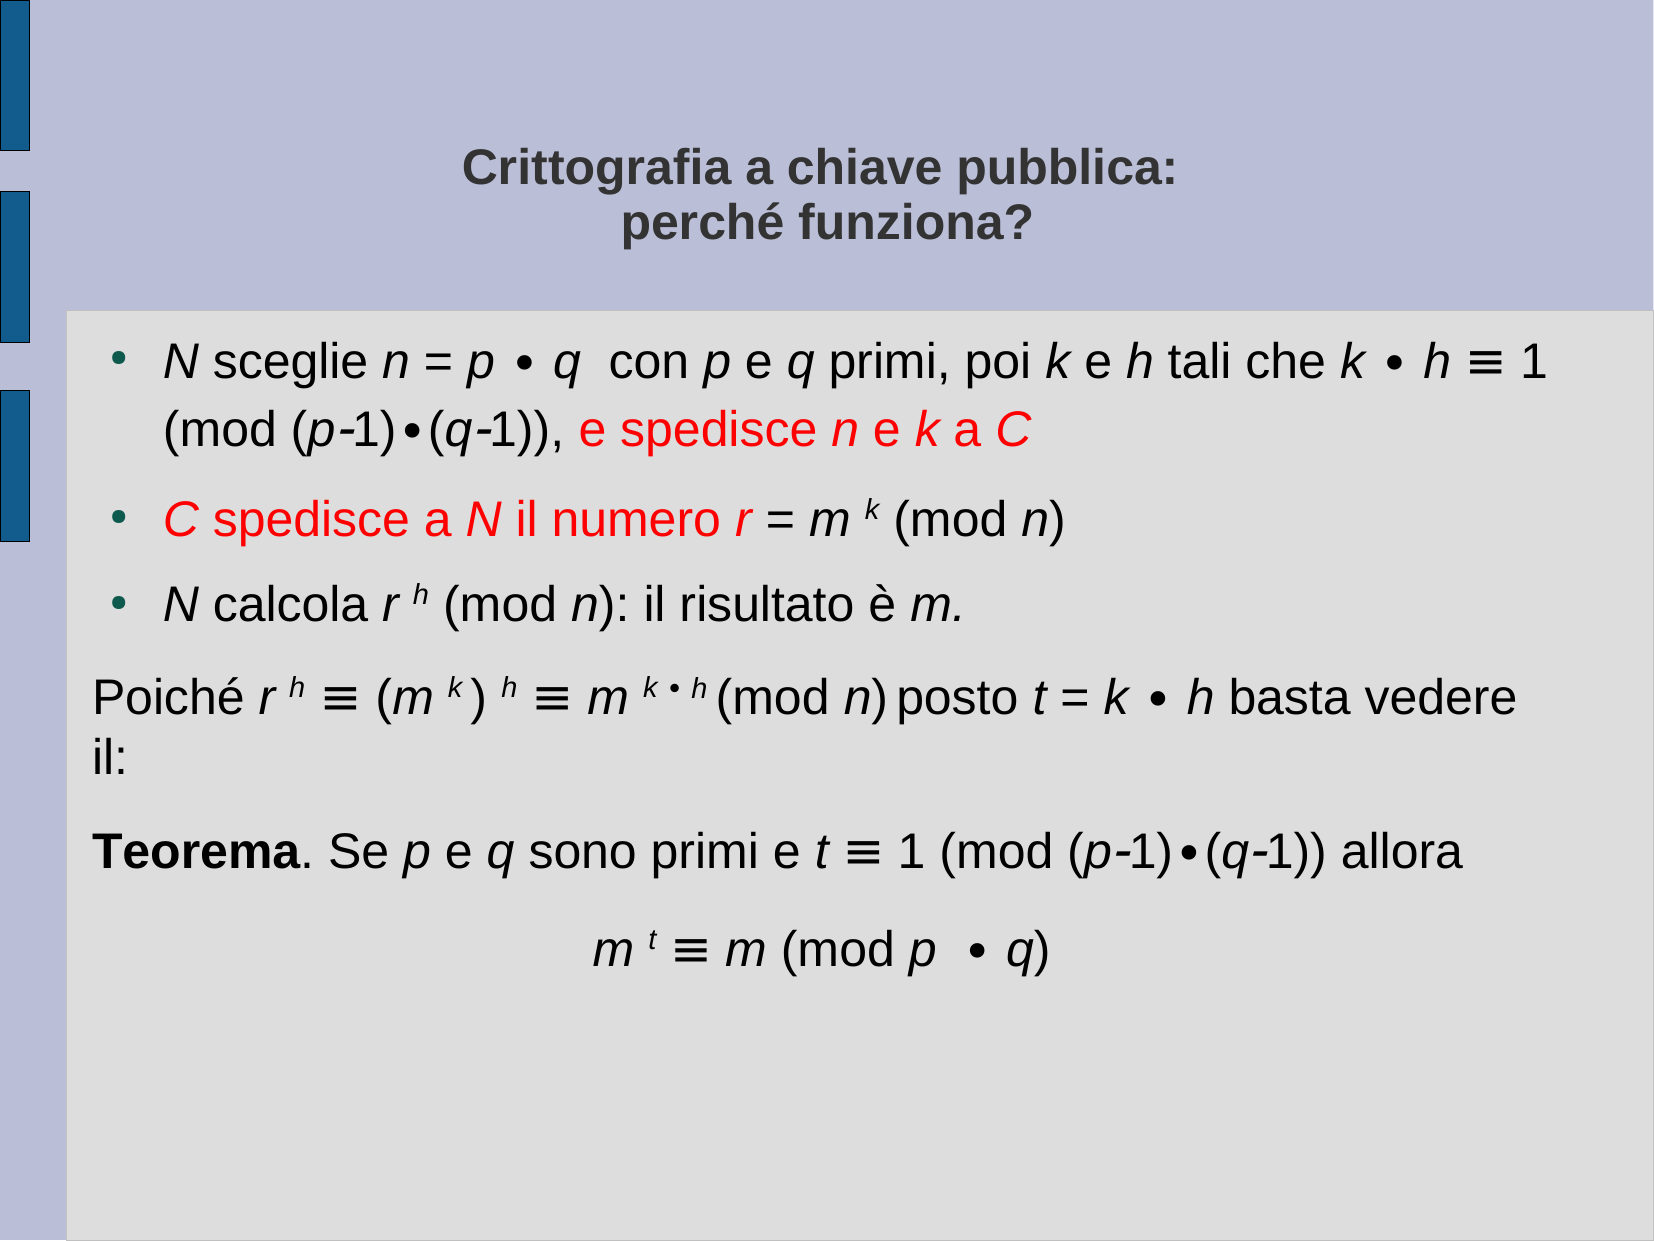

# Crittografia a chiave pubblica: perché funziona?
N sceglie n = p ∙ q con p e q primi, poi k e h tali che k ∙ h ≡ 1 (mod (p-1)∙(q-1)), e spedisce n e k a C
C spedisce a N il numero r = m k (mod n)
N calcola r h (mod n): il risultato è m.
Poiché r h ≡ (m k ) h ≡ m k ∙ h (mod n) posto t = k ∙ h basta vedere il:
Teorema. Se p e q sono primi e t ≡ 1 (mod (p-1)∙(q-1)) allora
m t ≡ m (mod p ∙ q)